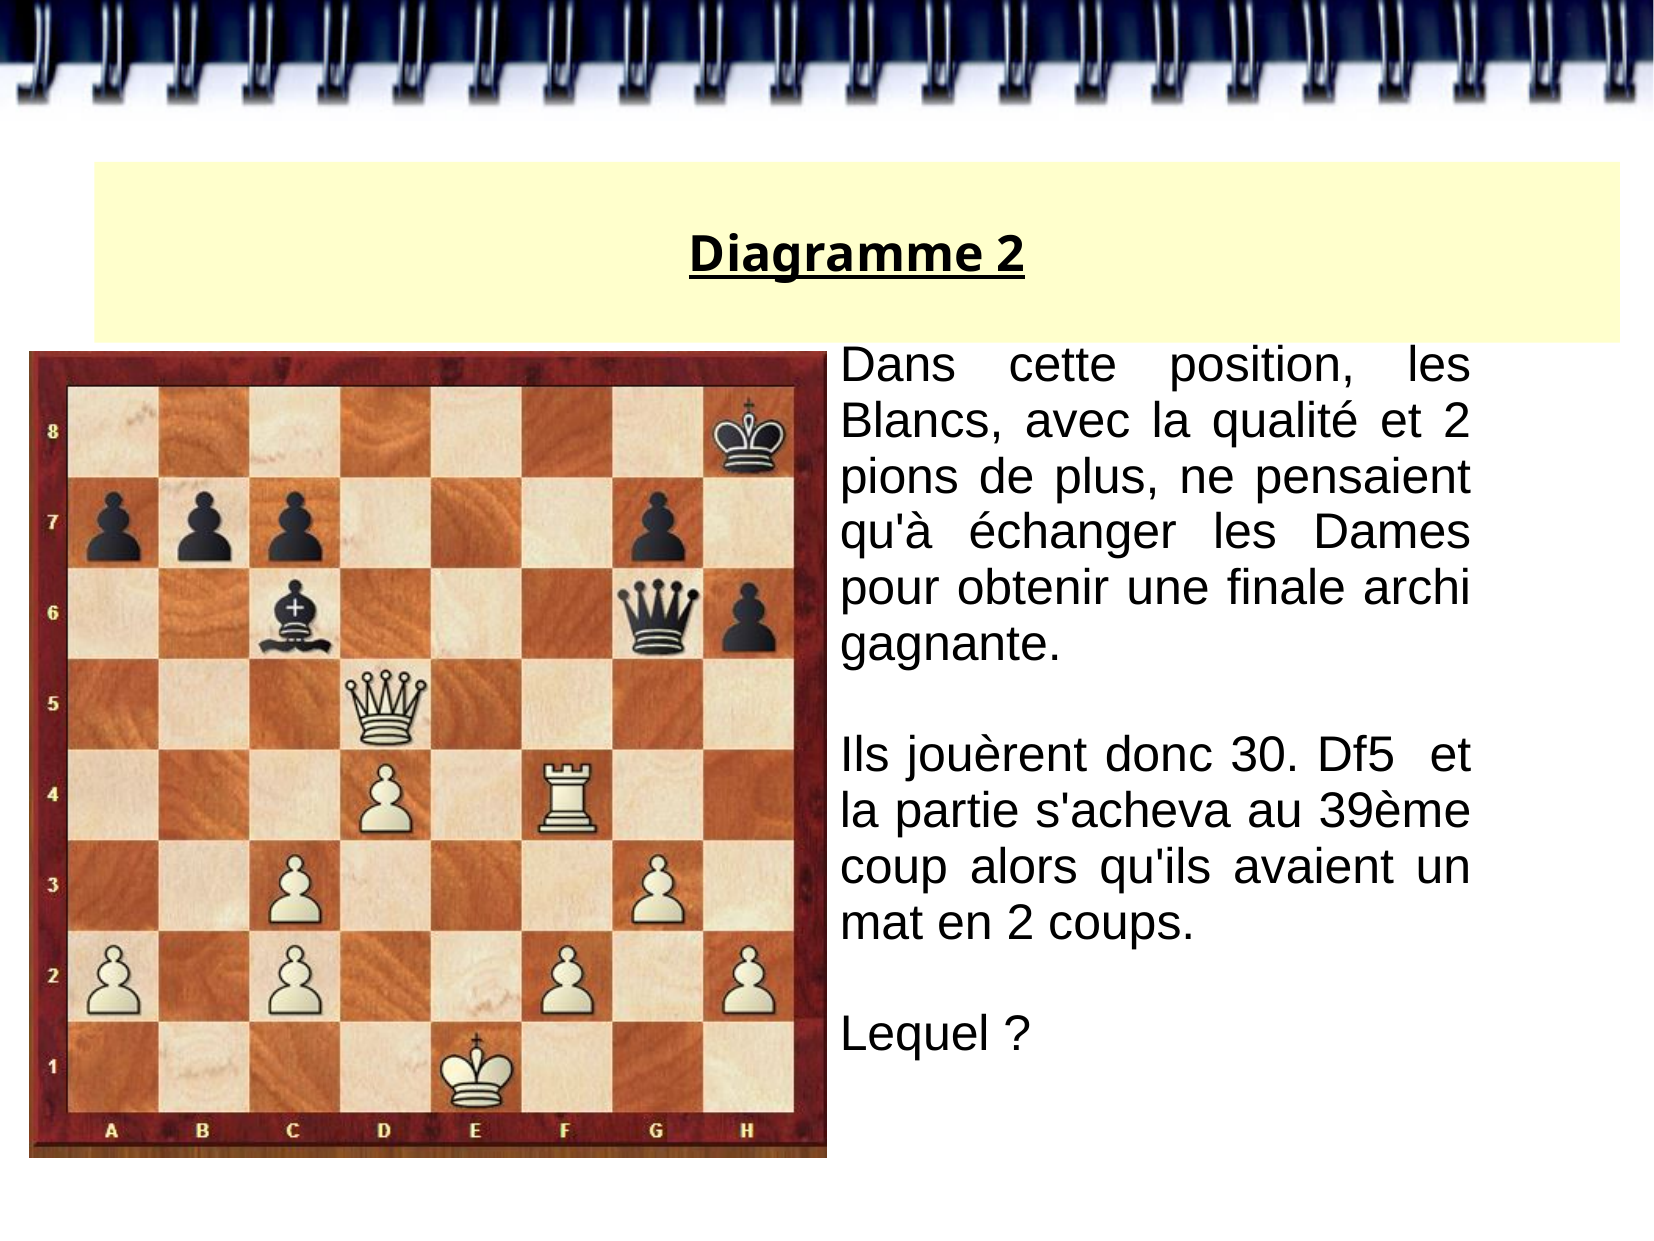

Dans cette position, les Blancs, avec la qualité et 2 pions de plus, ne pensaient qu'à échanger les Dames pour obtenir une finale archi gagnante.
Ils jouèrent donc 30. Df5 et la partie s'acheva au 39ème coup alors qu'ils avaient un mat en 2 coups.
Lequel ?
# Diagramme 2